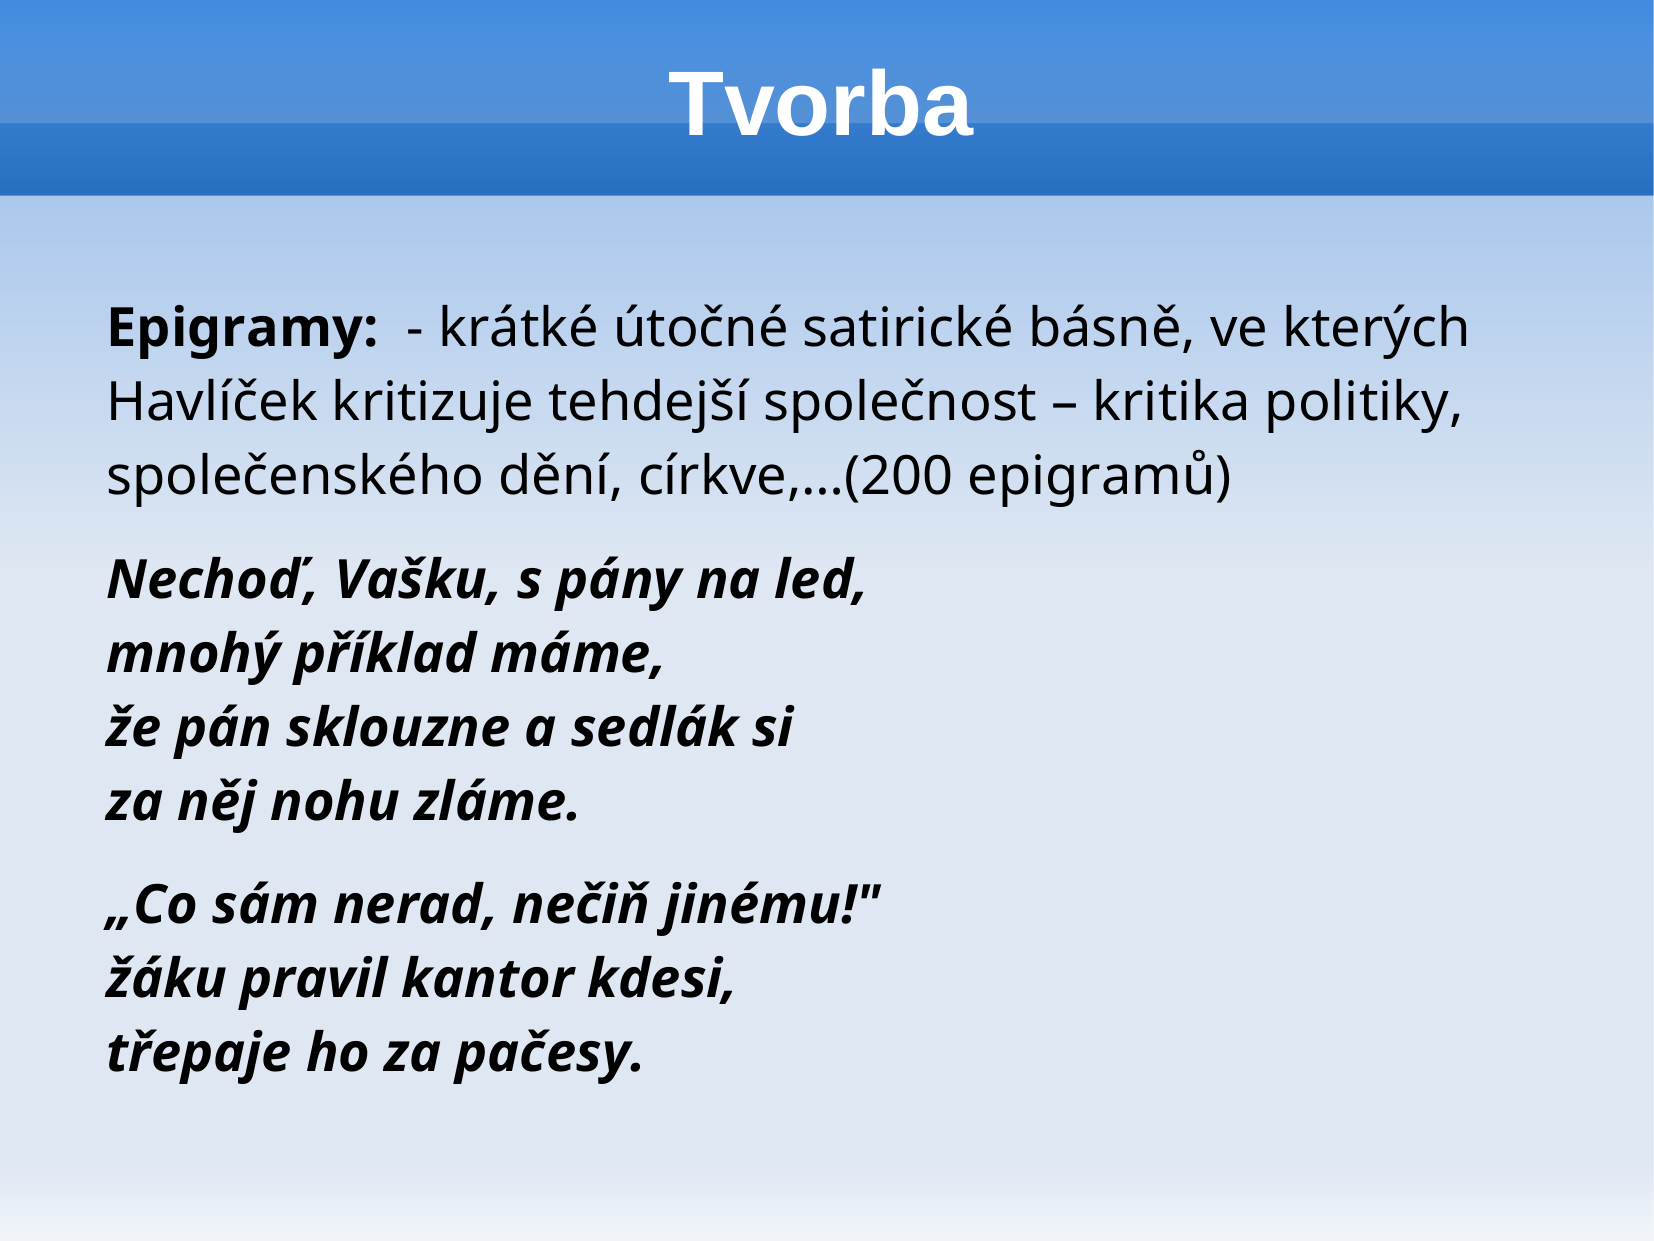

# Tvorba
Epigramy: - krátké útočné satirické básně, ve kterých Havlíček kritizuje tehdejší společnost – kritika politiky, společenského dění, církve,…(200 epigramů)
Nechoď, Vašku, s pány na led,
mnohý příklad máme,
že pán sklouzne a sedlák si
za něj nohu zláme.
„Co sám nerad, nečiň jinému!"
žáku pravil kantor kdesi,
třepaje ho za pačesy.